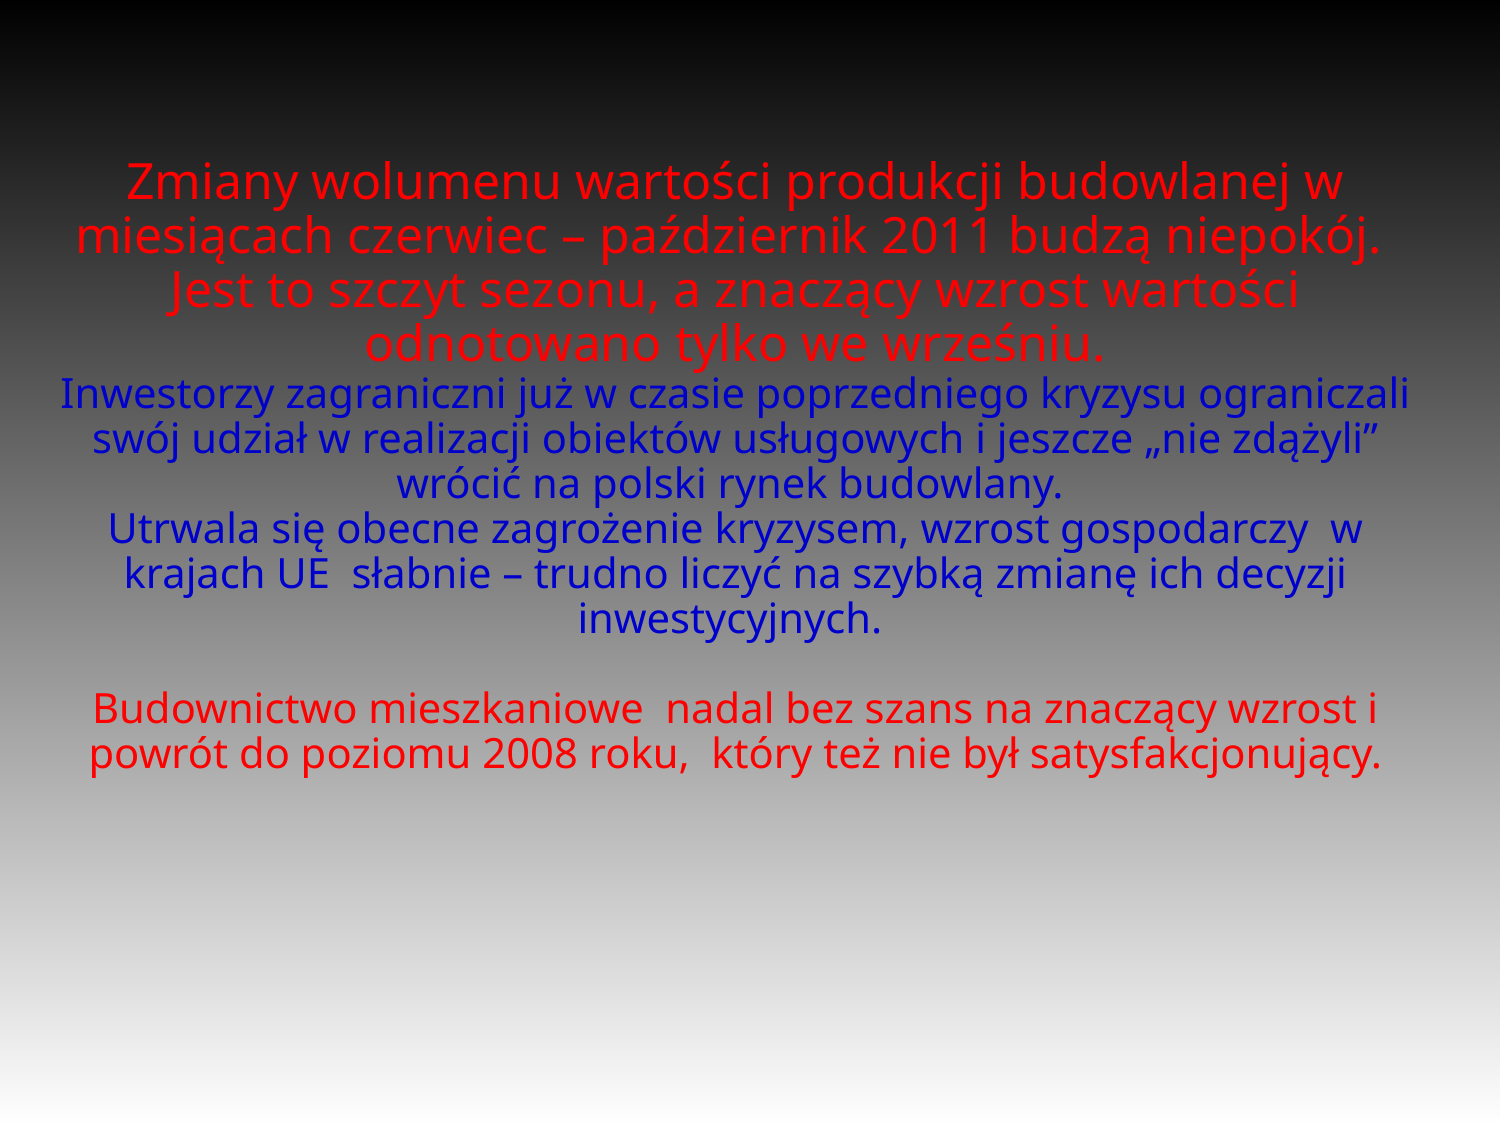

Zmiany wolumenu wartości produkcji budowlanej w miesiącach czerwiec – październik 2011 budzą niepokój.
Jest to szczyt sezonu, a znaczący wzrost wartości odnotowano tylko we wrześniu.
Inwestorzy zagraniczni już w czasie poprzedniego kryzysu ograniczali swój udział w realizacji obiektów usługowych i jeszcze „nie zdążyli” wrócić na polski rynek budowlany.
Utrwala się obecne zagrożenie kryzysem, wzrost gospodarczy w krajach UE słabnie – trudno liczyć na szybką zmianę ich decyzji inwestycyjnych.
Budownictwo mieszkaniowe nadal bez szans na znaczący wzrost i powrót do poziomu 2008 roku, który też nie był satysfakcjonujący.
#